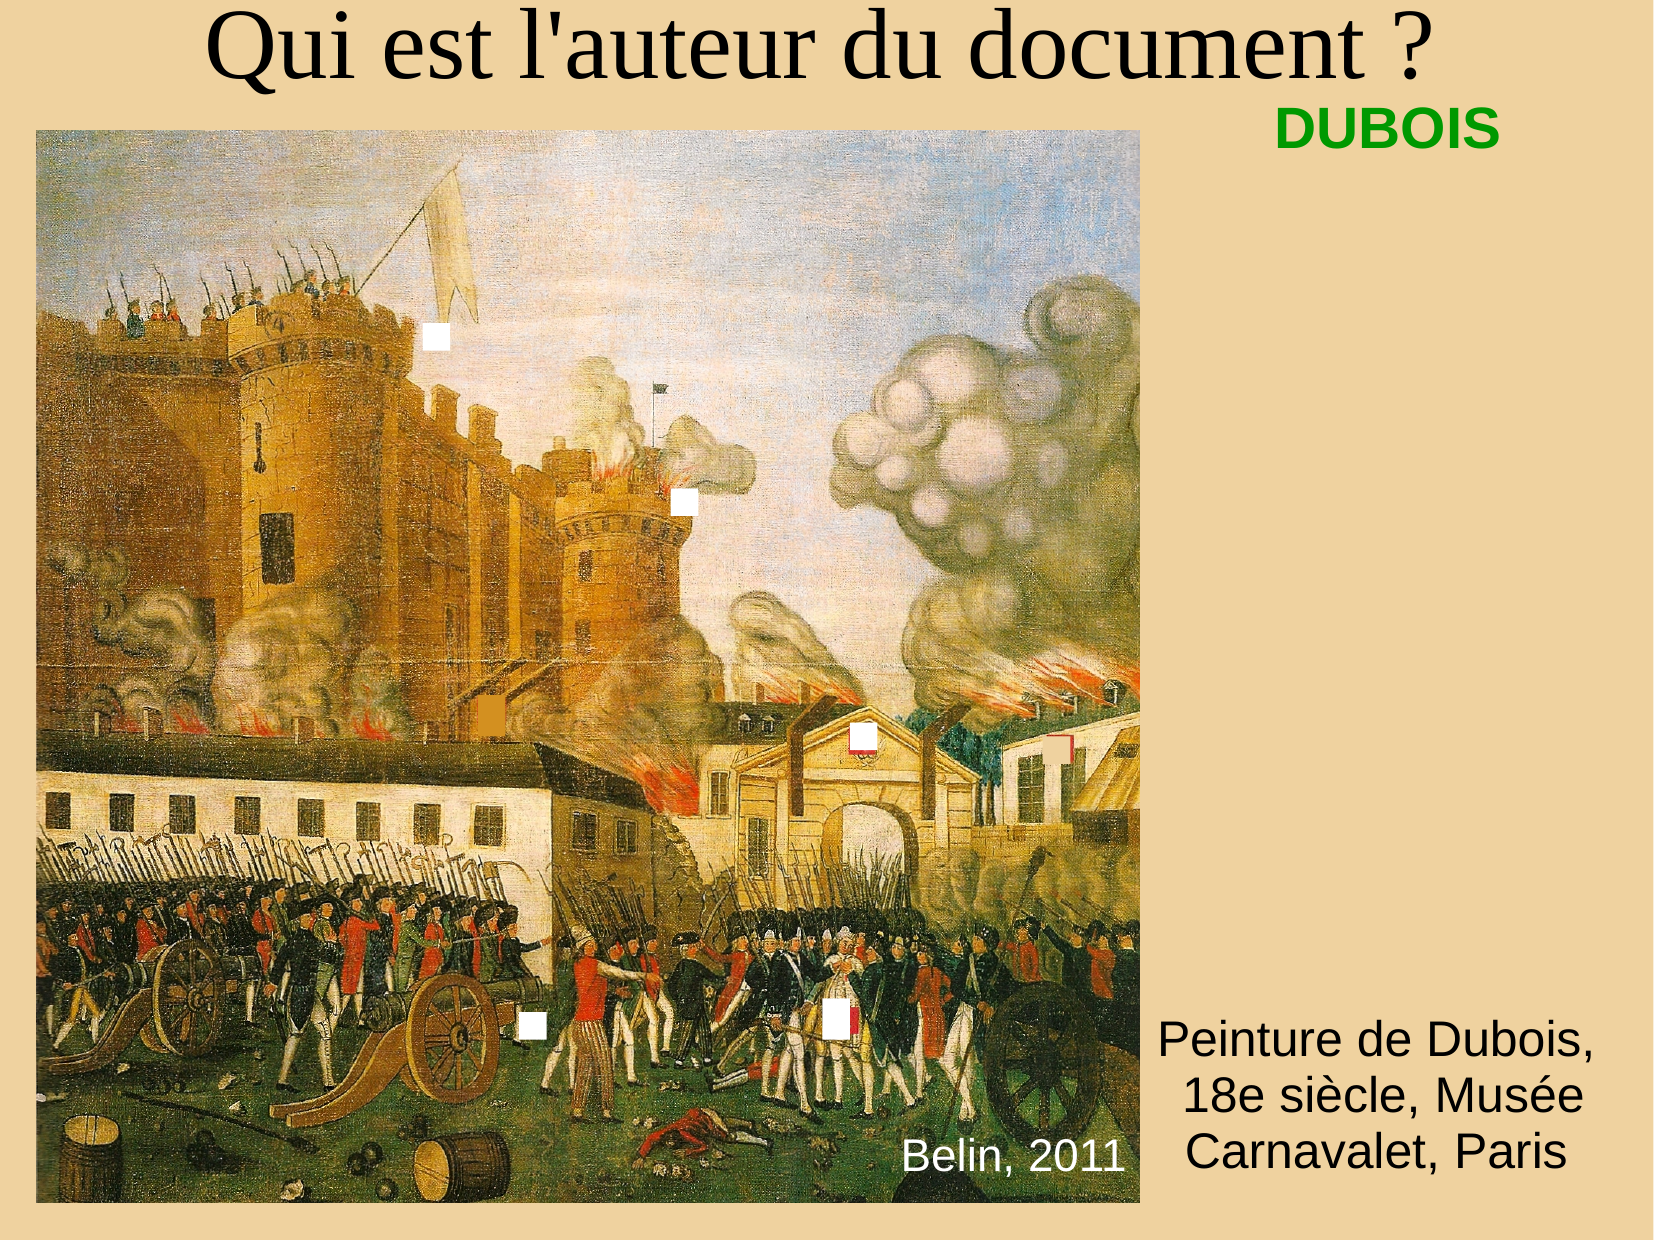

# Qui est l'auteur du document ?
DUBOIS
Peinture de Dubois,
 18e siècle, Musée Carnavalet, Paris
Belin, 2011